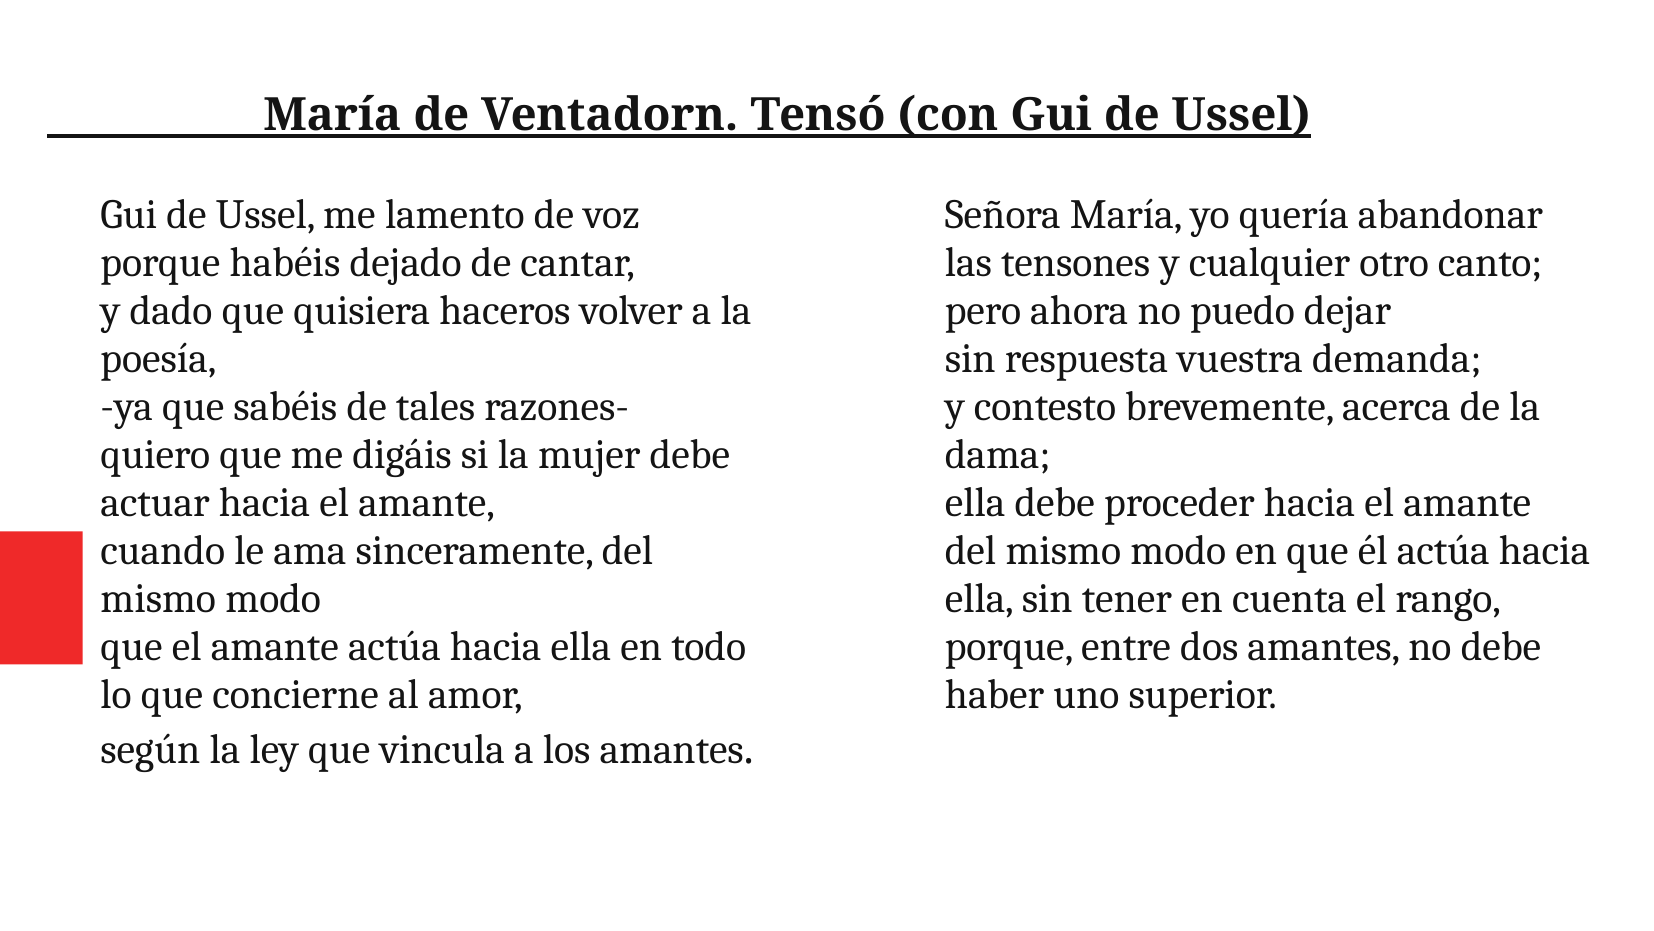

# María de Ventadorn. Tensó (con Gui de Ussel)
Gui de Ussel, me lamento de voz
porque habéis dejado de cantar,
y dado que quisiera haceros volver a la poesía,
-ya que sabéis de tales razones-
quiero que me digáis si la mujer debe actuar hacia el amante,
cuando le ama sinceramente, del mismo modo
que el amante actúa hacia ella en todo lo que concierne al amor,
según la ley que vincula a los amantes.
Señora María, yo quería abandonar las tensones y cualquier otro canto;
pero ahora no puedo dejar
sin respuesta vuestra demanda;
y contesto brevemente, acerca de la dama;
ella debe proceder hacia el amante
del mismo modo en que él actúa hacia ella, sin tener en cuenta el rango,
porque, entre dos amantes, no debe haber uno superior.